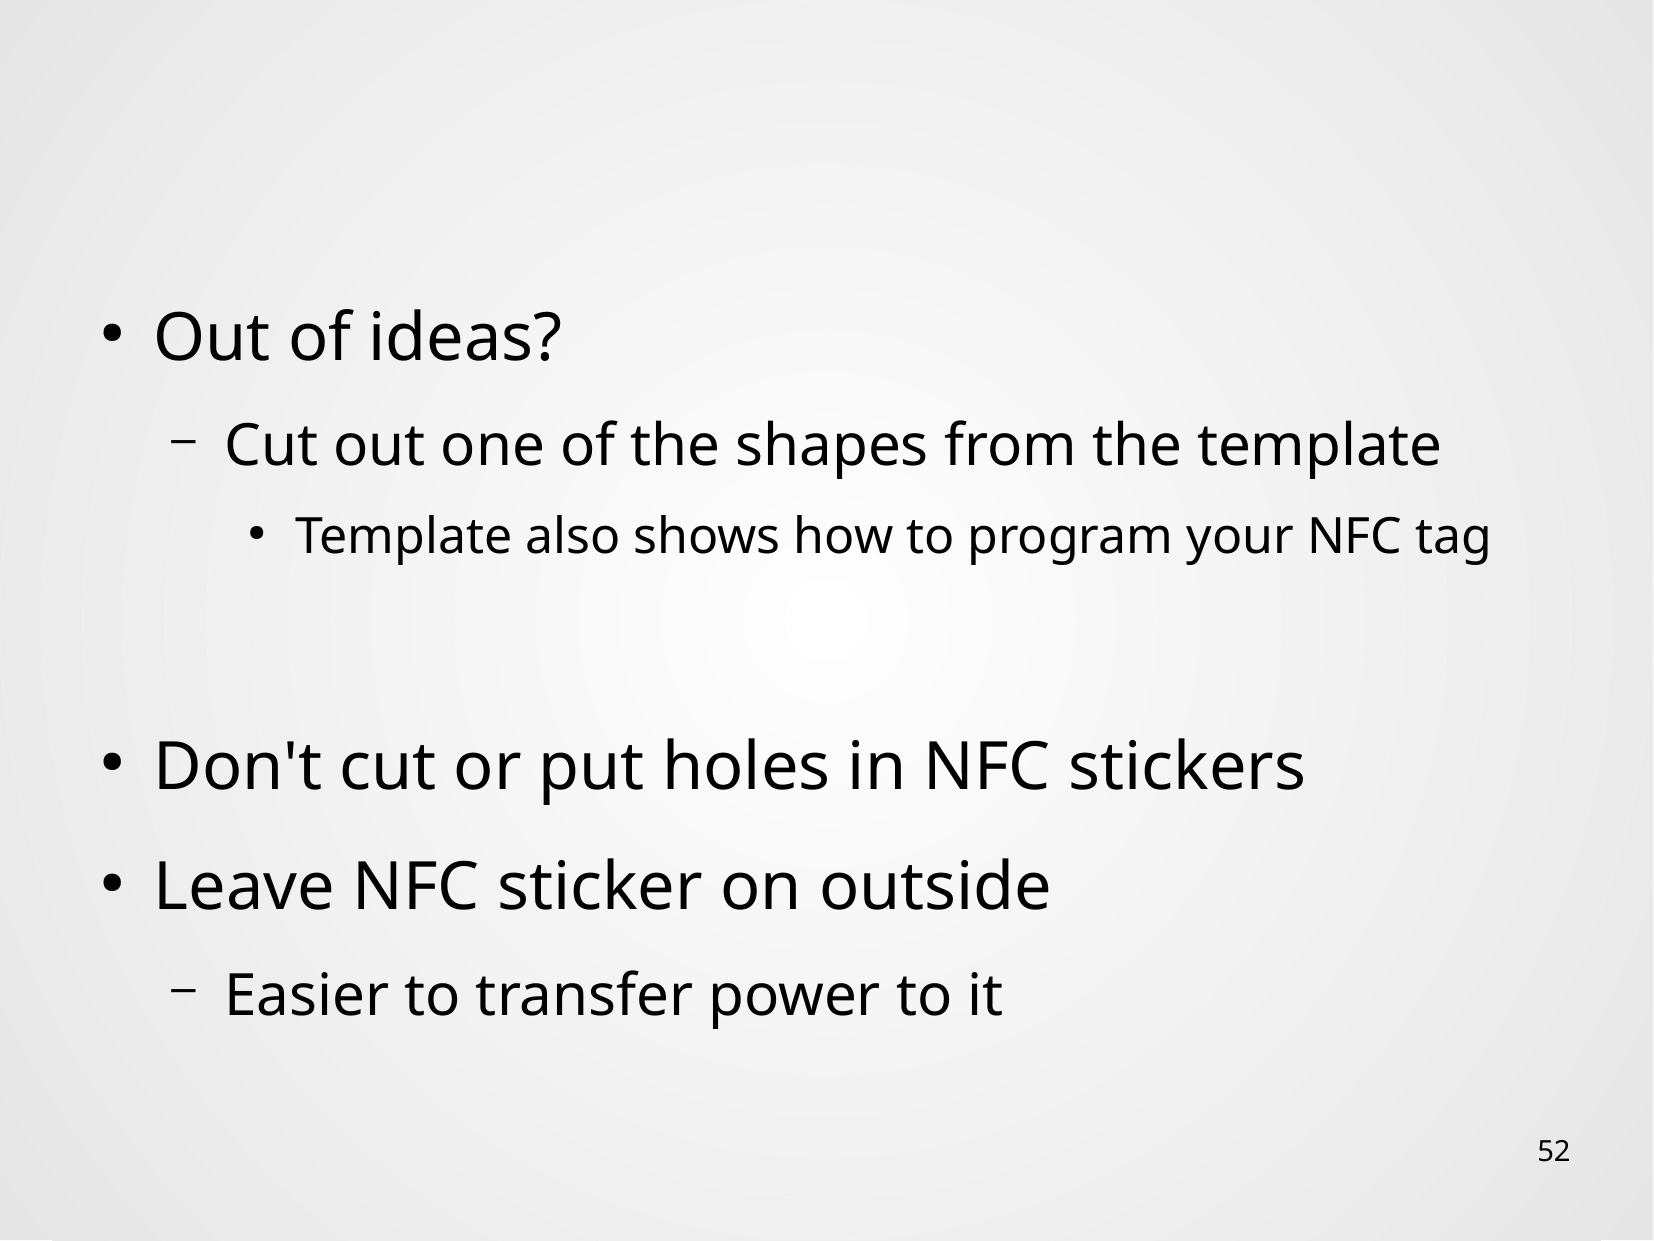

#
Out of ideas?
Cut out one of the shapes from the template
Template also shows how to program your NFC tag
Don't cut or put holes in NFC stickers
Leave NFC sticker on outside
Easier to transfer power to it
52